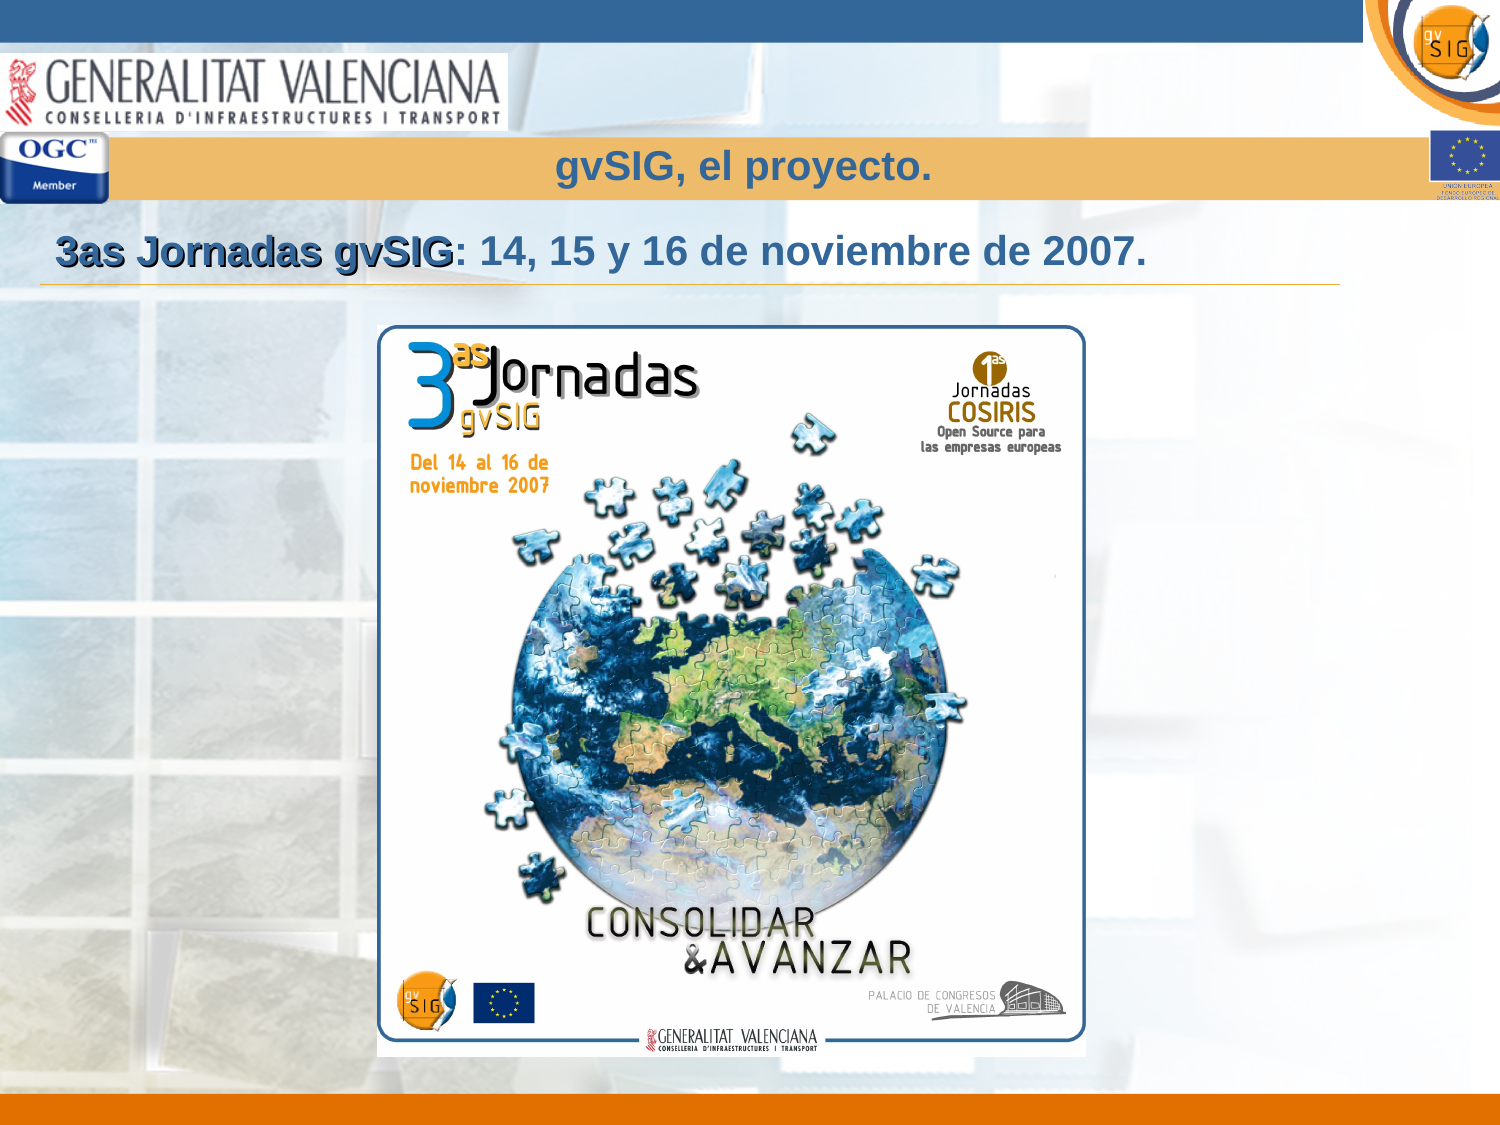

gvSIG, el proyecto.
3as Jornadas gvSIG: 14, 15 y 16 de noviembre de 2007.
Foto: Verónica Navarro Porter.